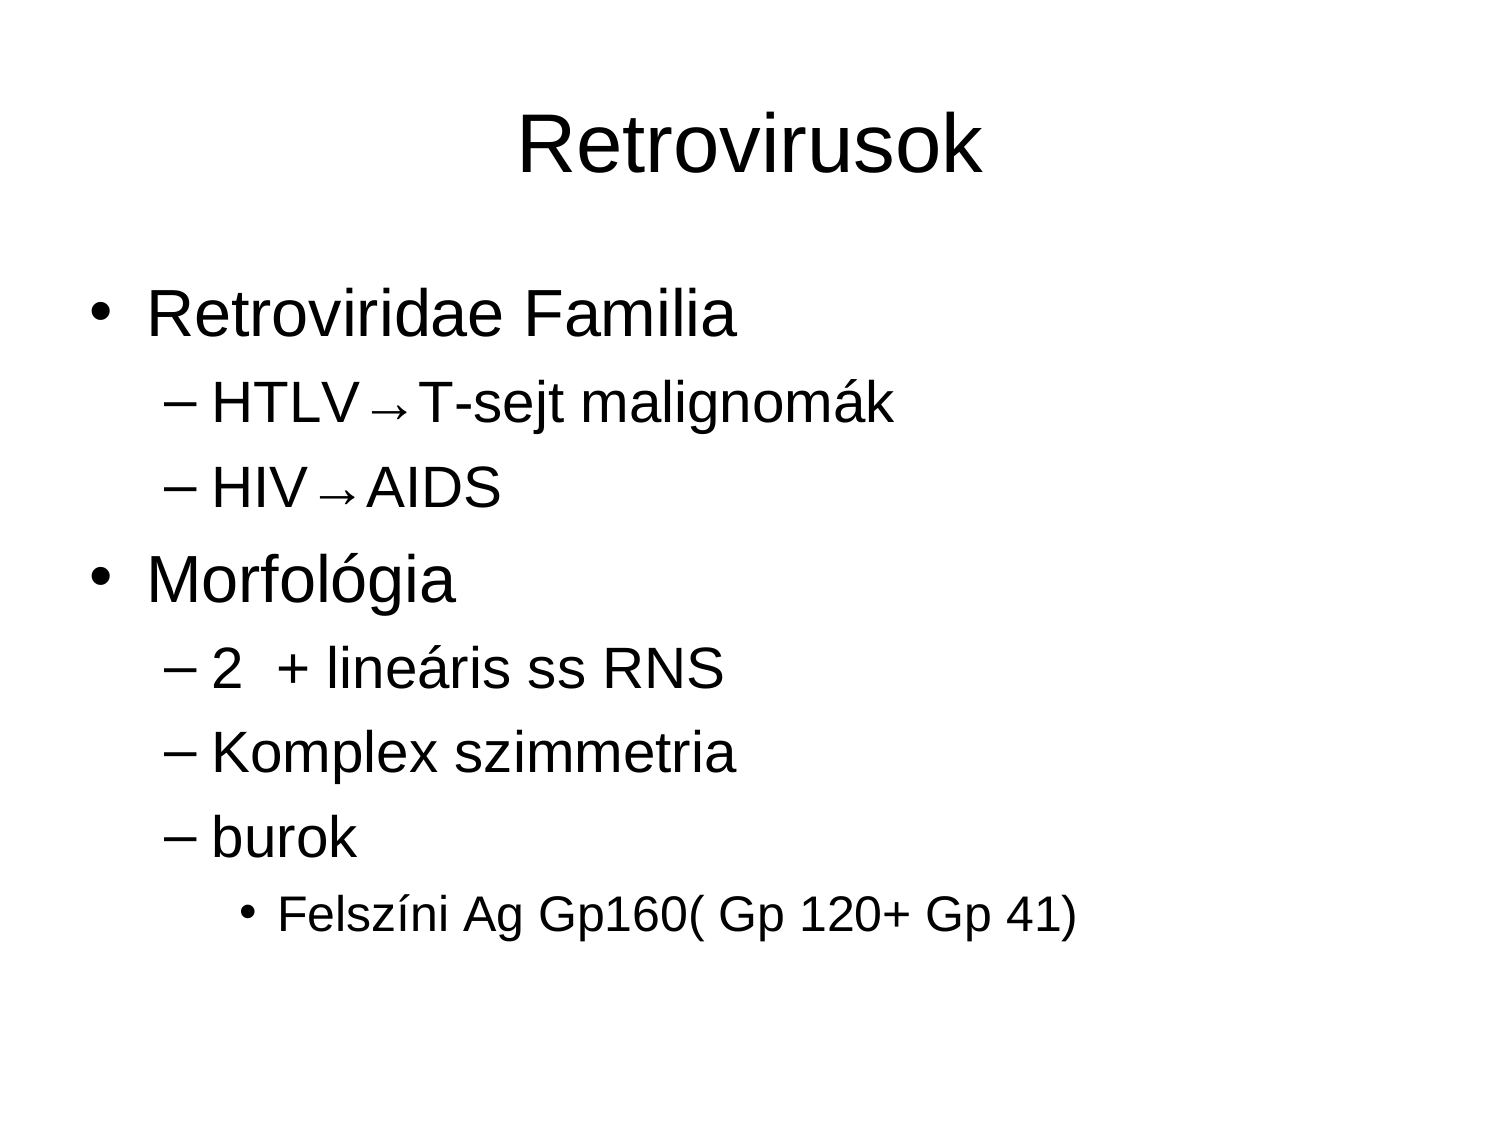

# Retrovirusok
Retroviridae Familia
HTLV→T-sejt malignomák
HIV→AIDS
Morfológia
2 + lineáris ss RNS
Komplex szimmetria
burok
Felszíni Ag Gp160( Gp 120+ Gp 41)